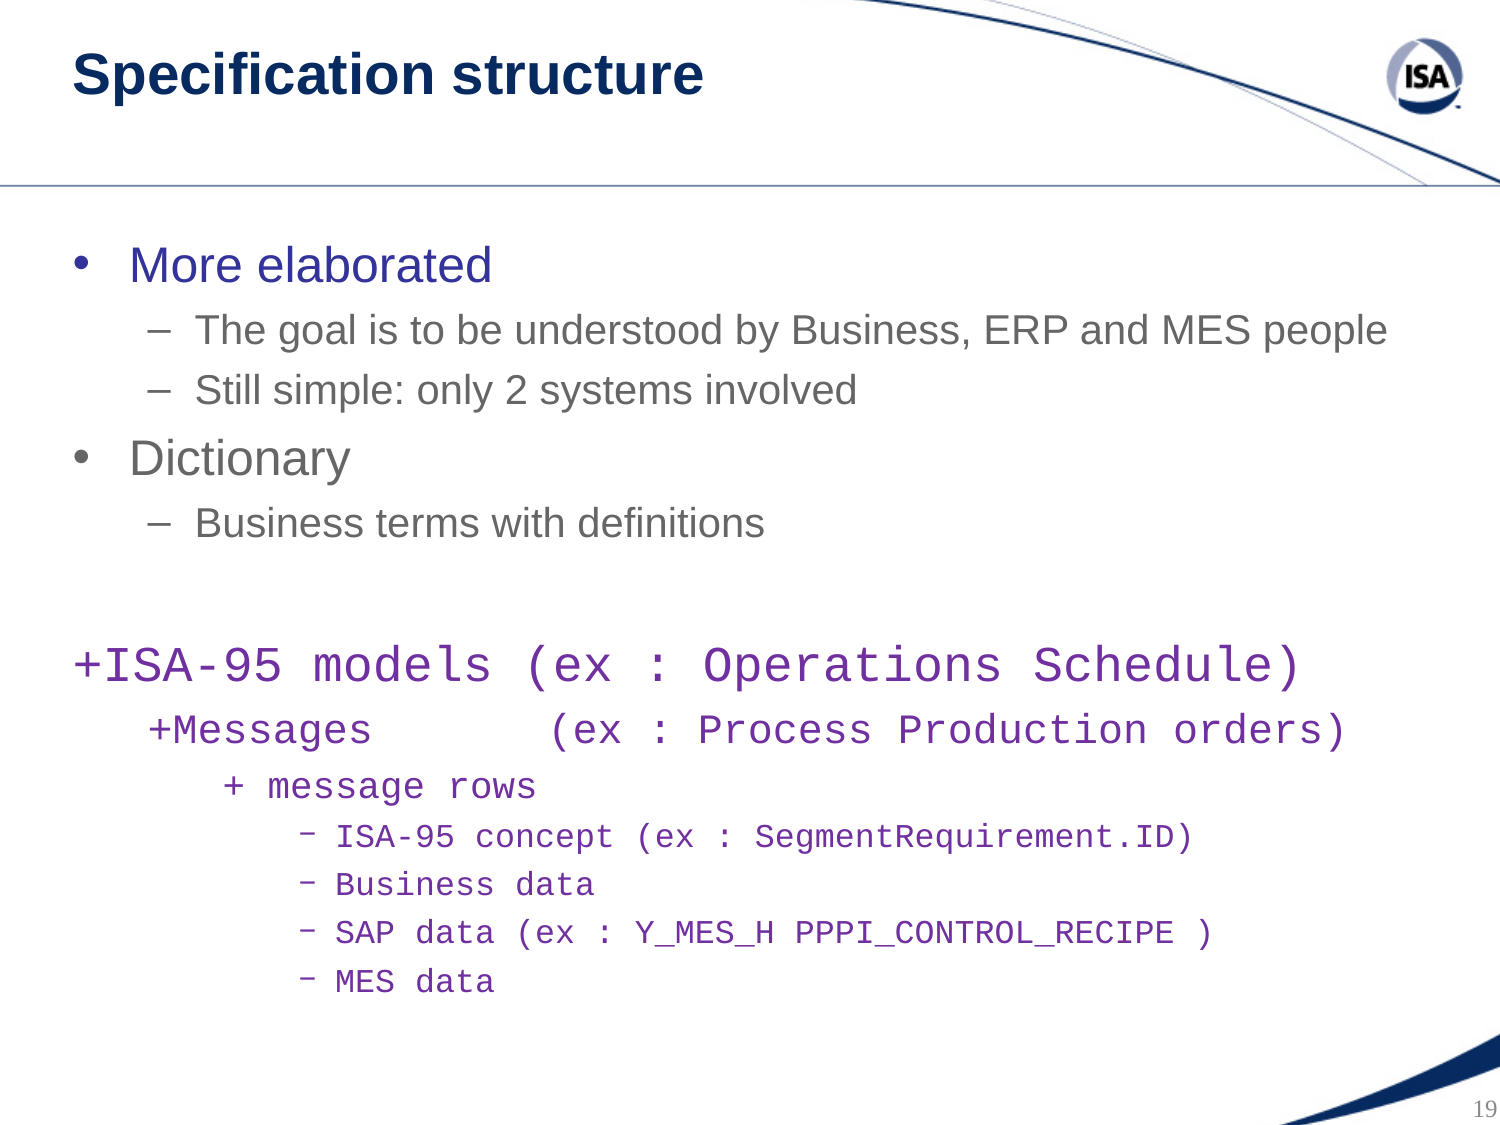

# Specification structure
More elaborated
The goal is to be understood by Business, ERP and MES people
Still simple: only 2 systems involved
Dictionary
Business terms with definitions
+ISA-95 models (ex : Operations Schedule)
+Messages	 (ex : Process Production orders)
+ message rows
ISA-95 concept (ex : SegmentRequirement.ID)
Business data
SAP data (ex : Y_MES_H PPPI_CONTROL_RECIPE )
MES data